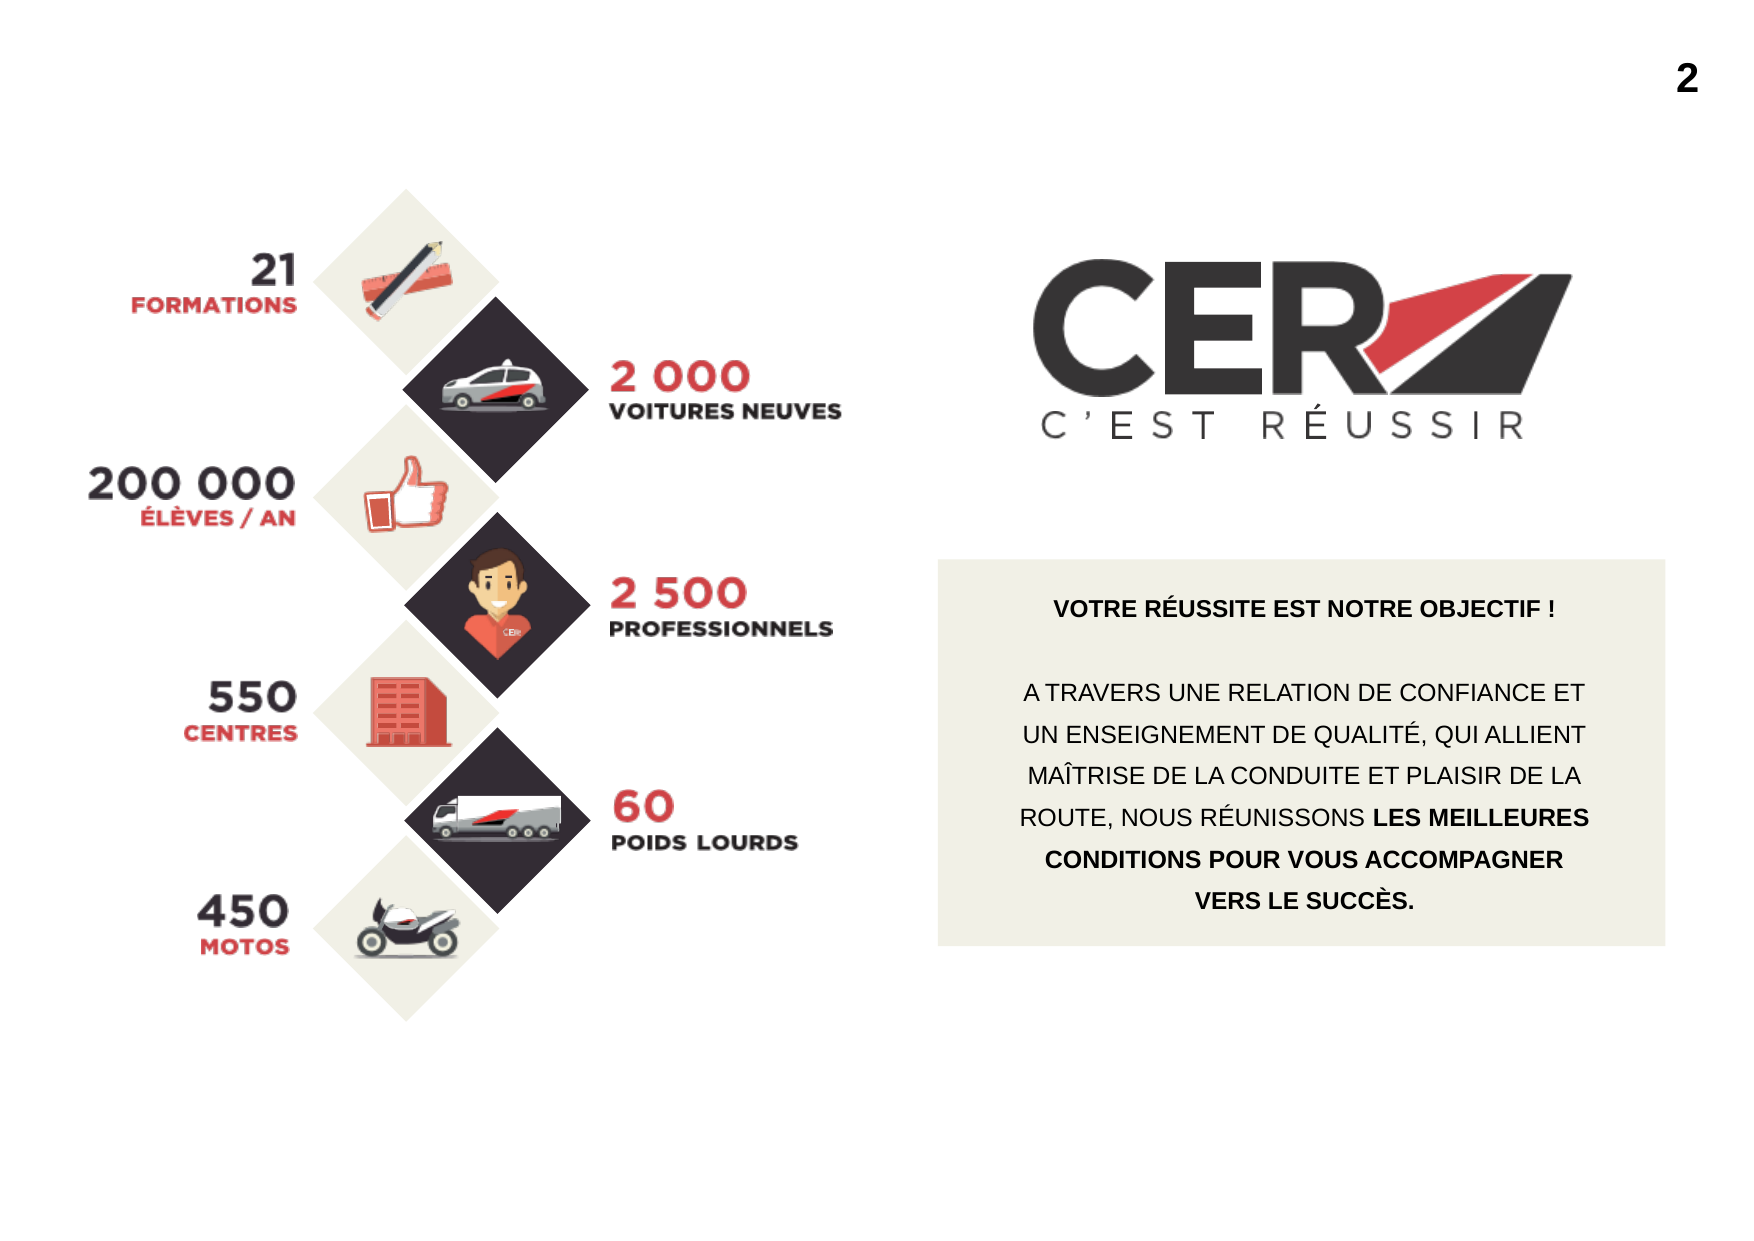

2
VOTRE RÉUSSITE EST NOTRE OBJECTIF !
A TRAVERS UNE RELATION DE CONFIANCE ET
UN ENSEIGNEMENT DE QUALITÉ, QUI ALLIENT
MAÎTRISE DE LA CONDUITE ET PLAISIR DE LA
ROUTE, NOUS RÉUNISSONS LES MEILLEURES
CONDITIONS POUR VOUS ACCOMPAGNER
VERS LE SUCCÈS.